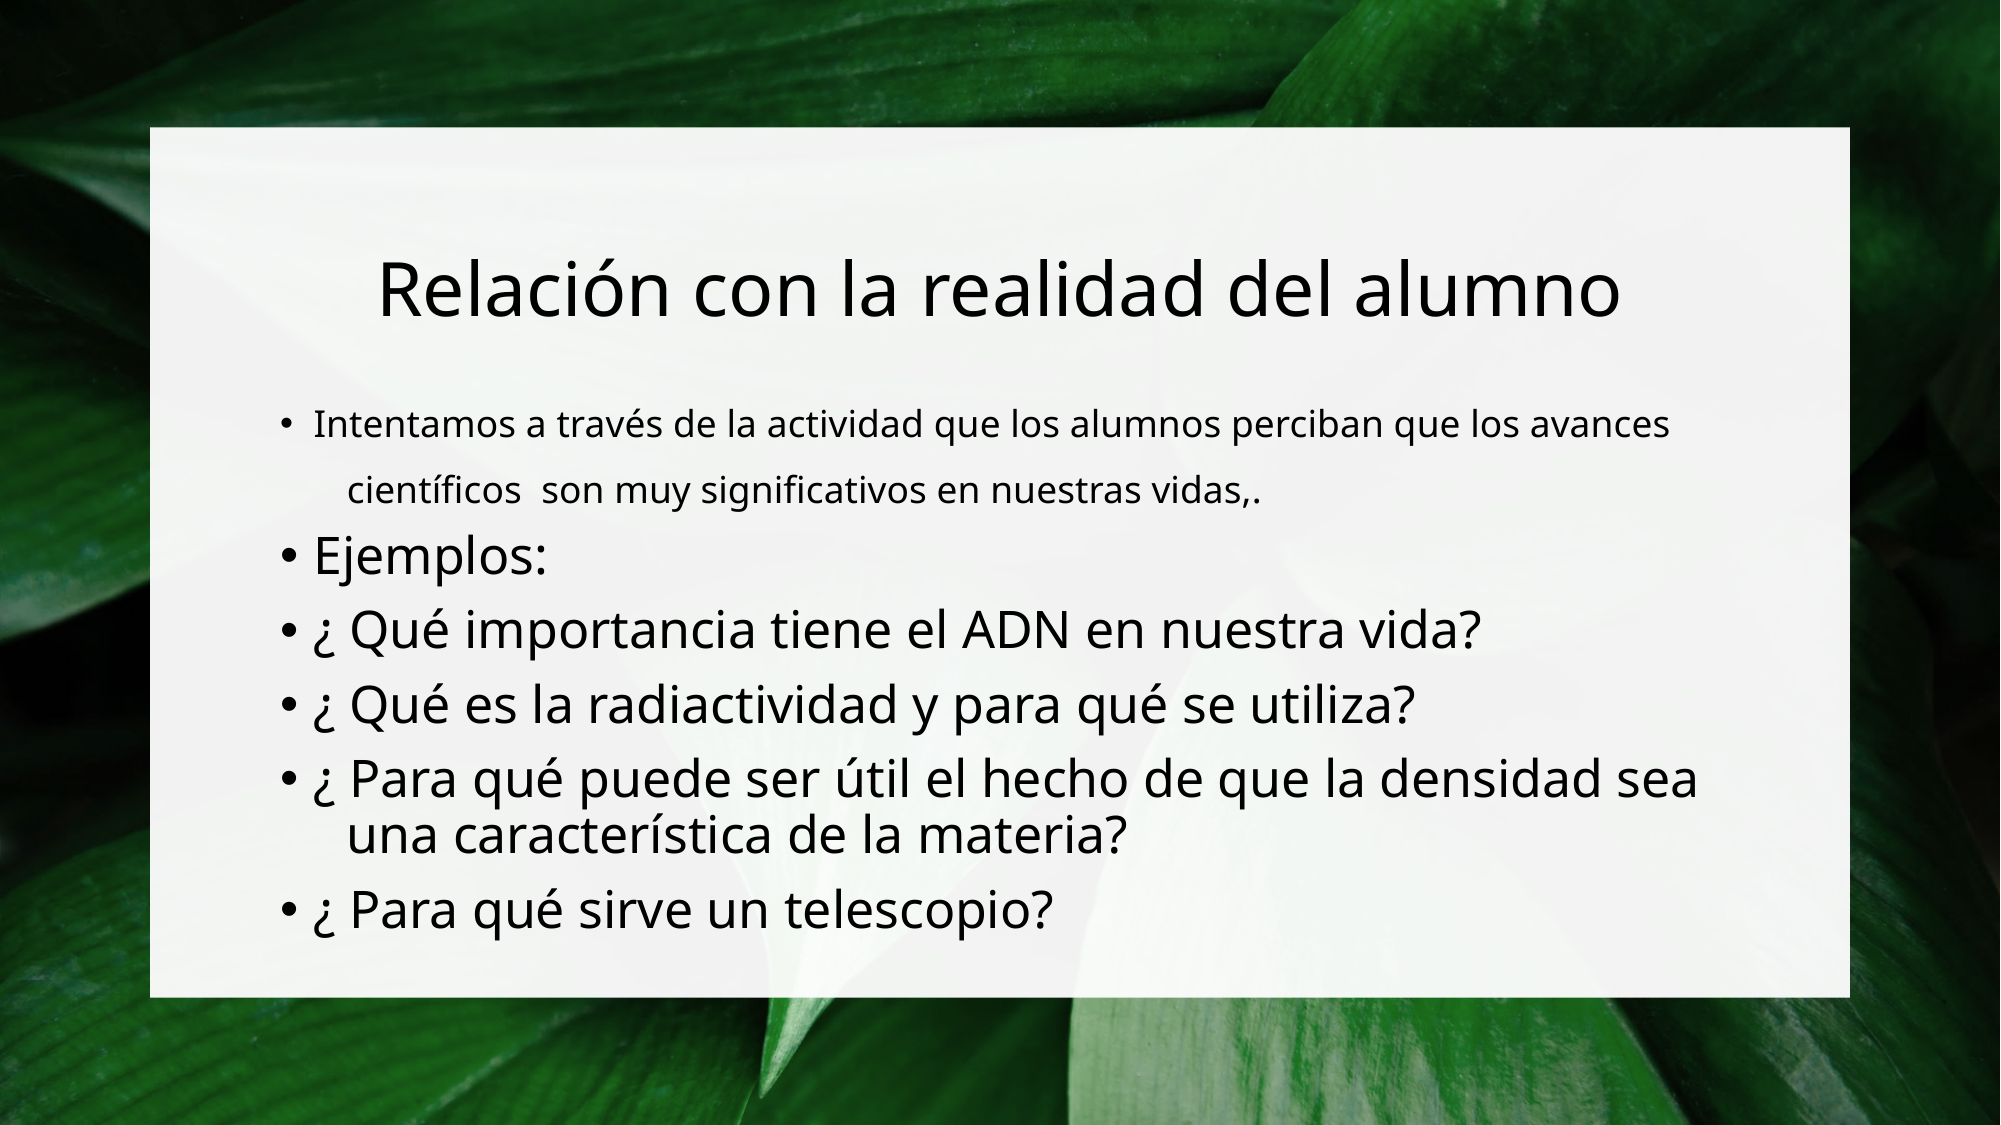

# Relación con la realidad del alumno
Intentamos a través de la actividad que los alumnos perciban que los avances científicos son muy significativos en nuestras vidas,.
Ejemplos:
¿ Qué importancia tiene el ADN en nuestra vida?
¿ Qué es la radiactividad y para qué se utiliza?
¿ Para qué puede ser útil el hecho de que la densidad sea una característica de la materia?
¿ Para qué sirve un telescopio?